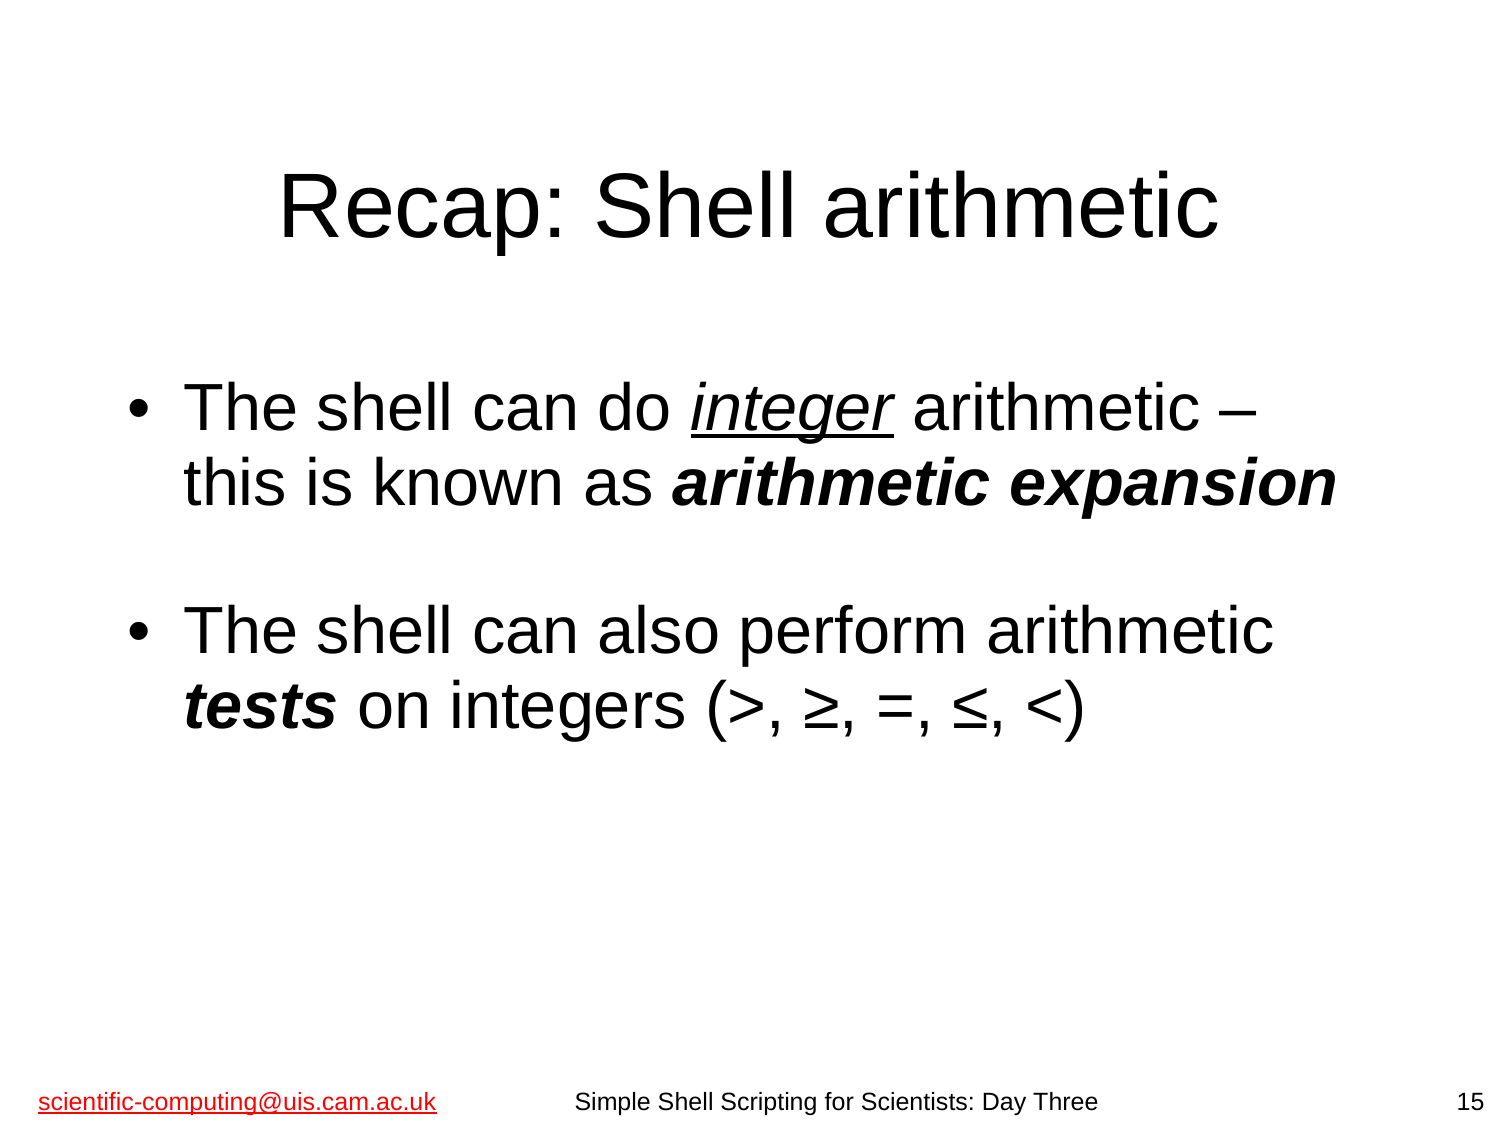

# Recap: Shell arithmetic
The shell can do integer arithmetic – this is known as arithmetic expansion
The shell can also perform arithmetic tests on integers (>, ≥, =, ≤, <)
escience-support@ucs.cam.ac.uk	Simple Shell Scripting for Scientists: Day Three
15